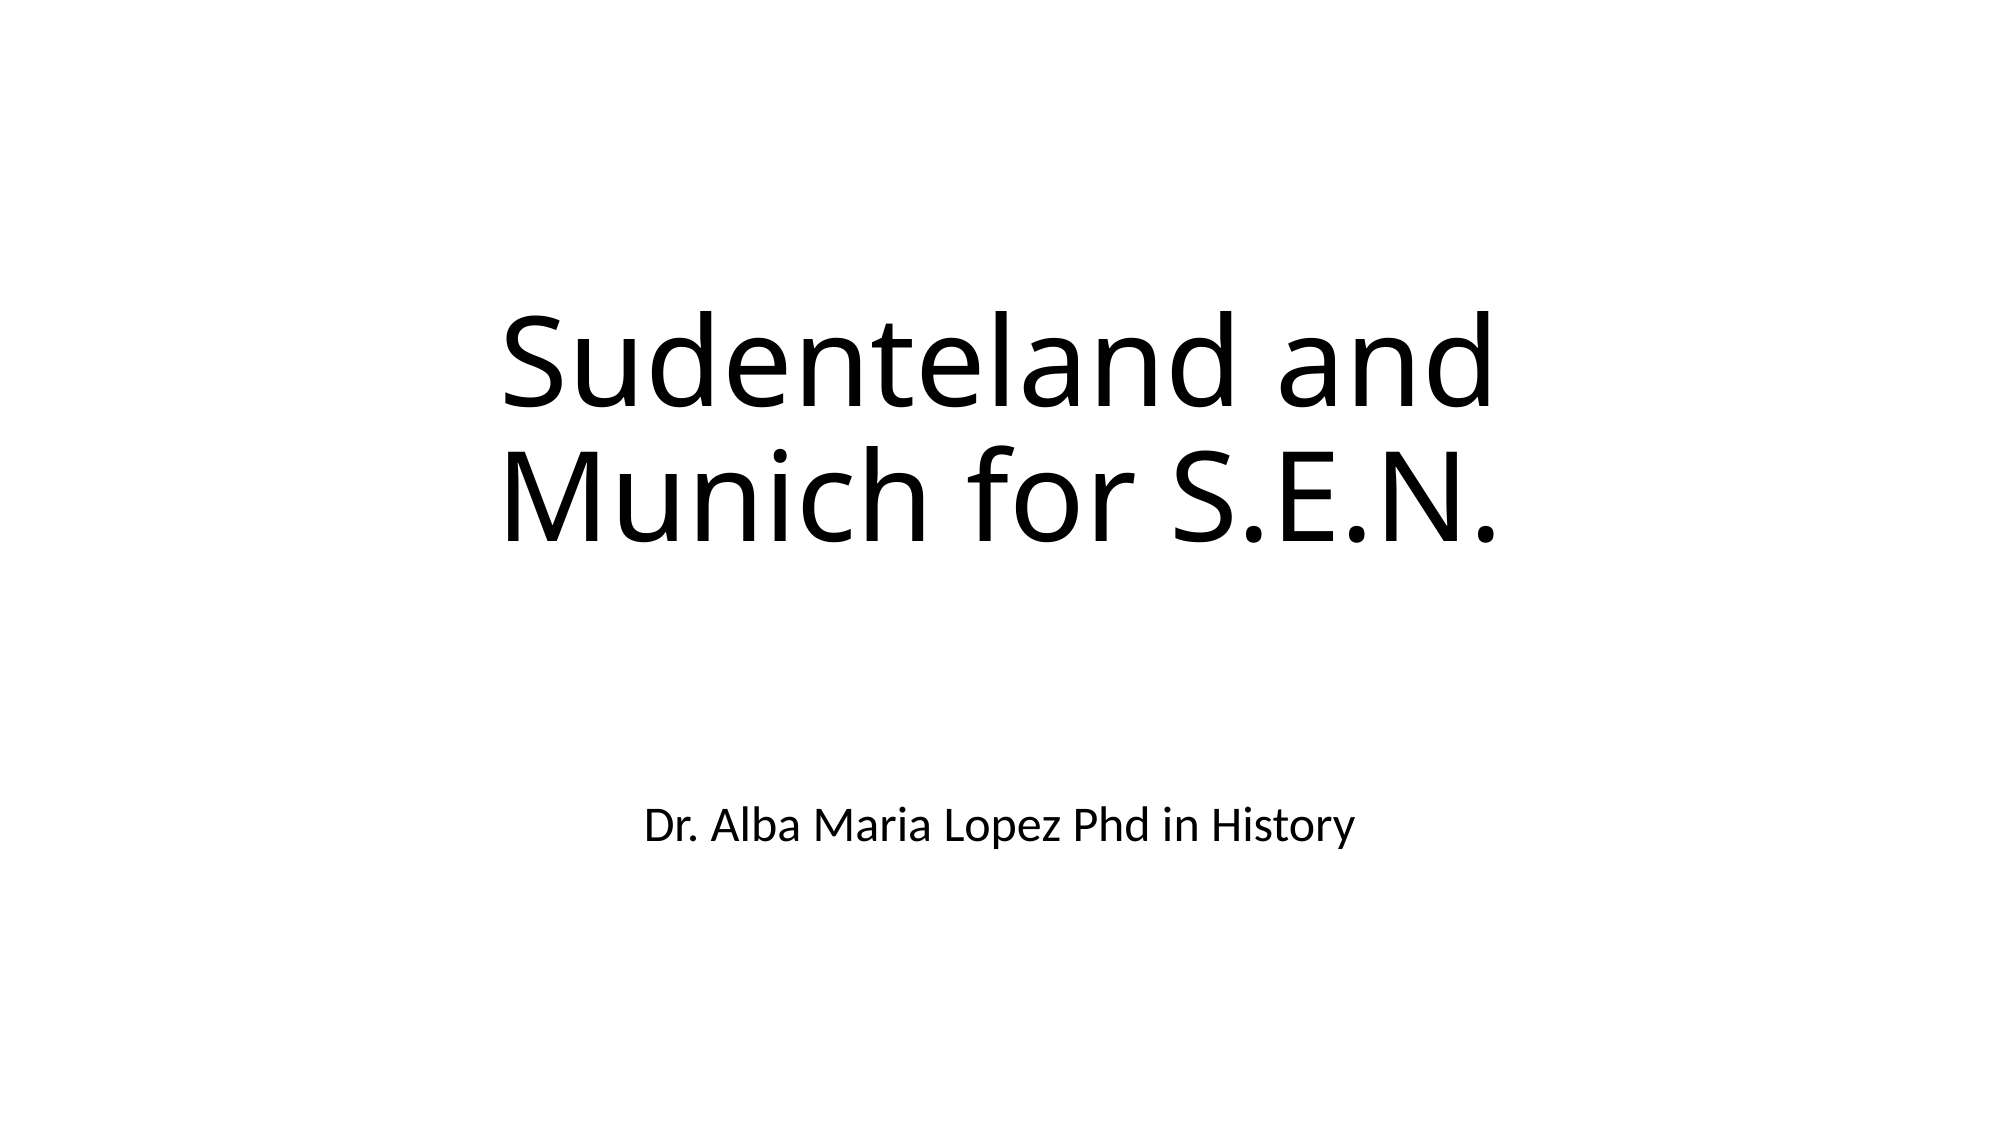

# Sudenteland and Munich for S.E.N.
Dr. Alba Maria Lopez Phd in History